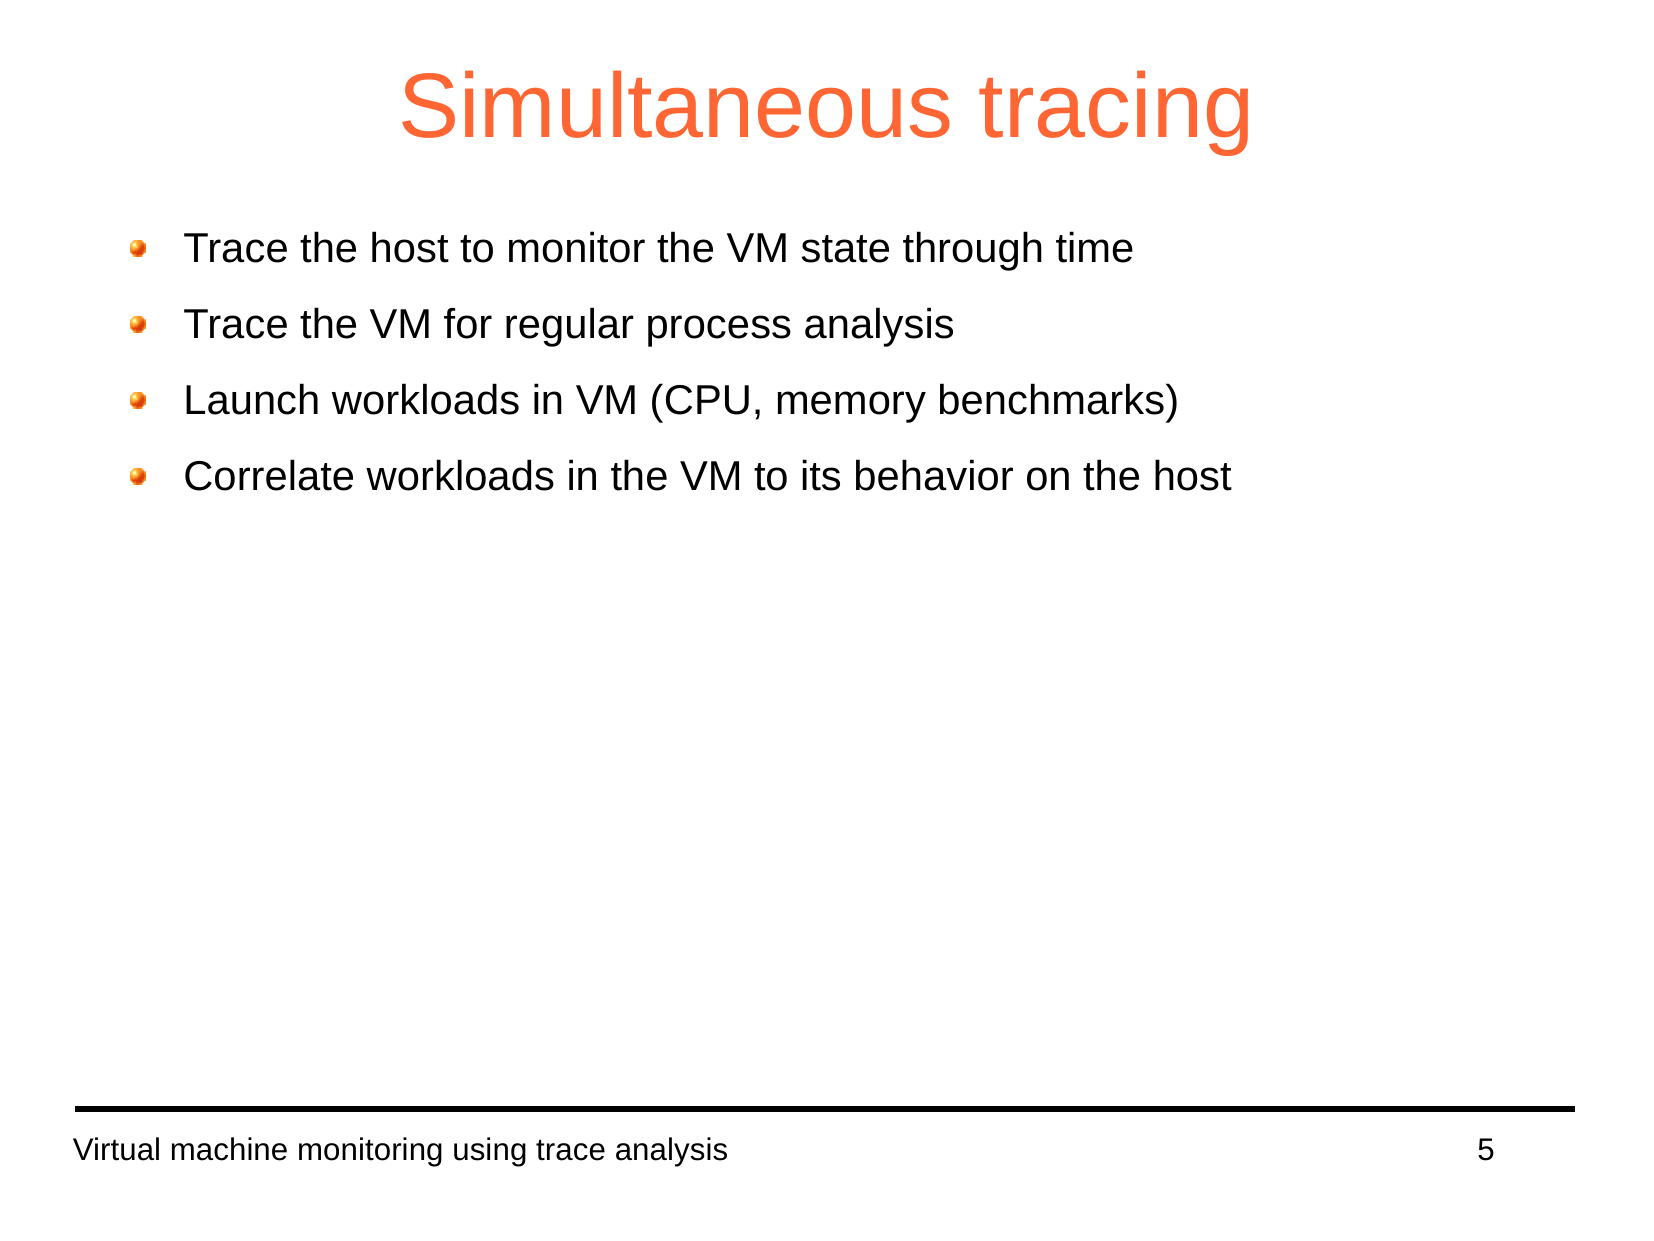

# Simultaneous tracing
Trace the host to monitor the VM state through time
Trace the VM for regular process analysis
Launch workloads in VM (CPU, memory benchmarks)
Correlate workloads in the VM to its behavior on the host